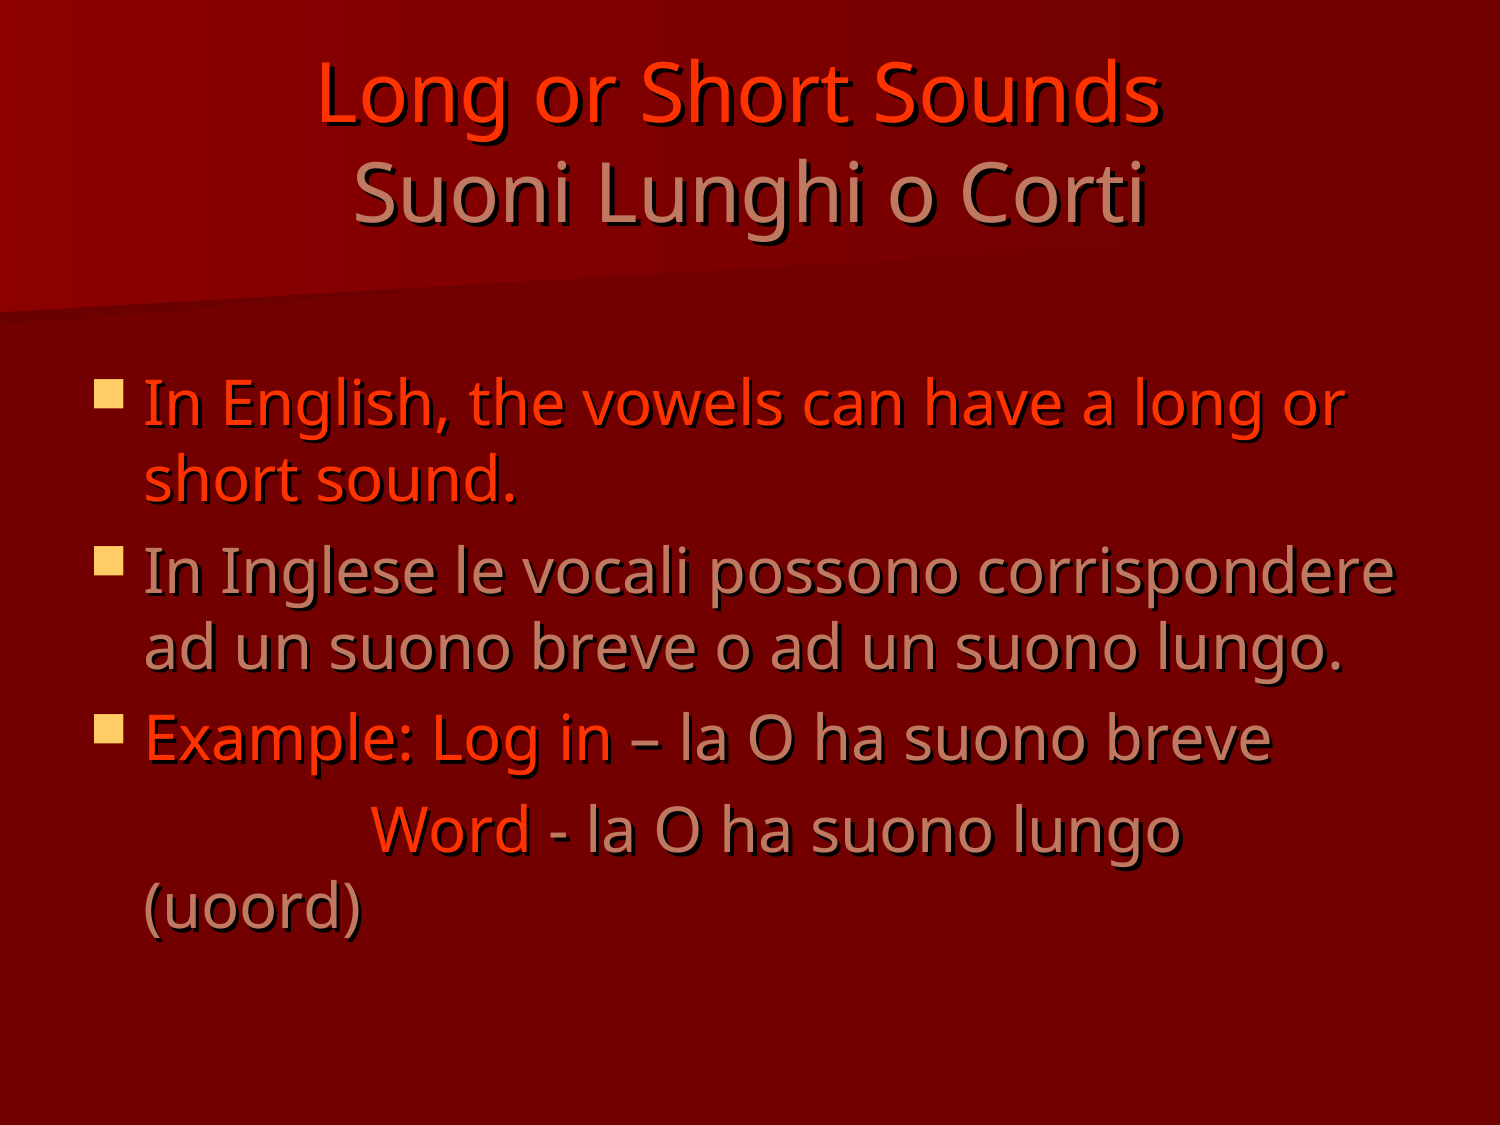

# Long or Short Sounds Suoni Lunghi o Corti
In English, the vowels can have a long or short sound.
In Inglese le vocali possono corrispondere ad un suono breve o ad un suono lungo.
Example: Log in – la O ha suono breve
 Word - la O ha suono lungo 				 (uoord)